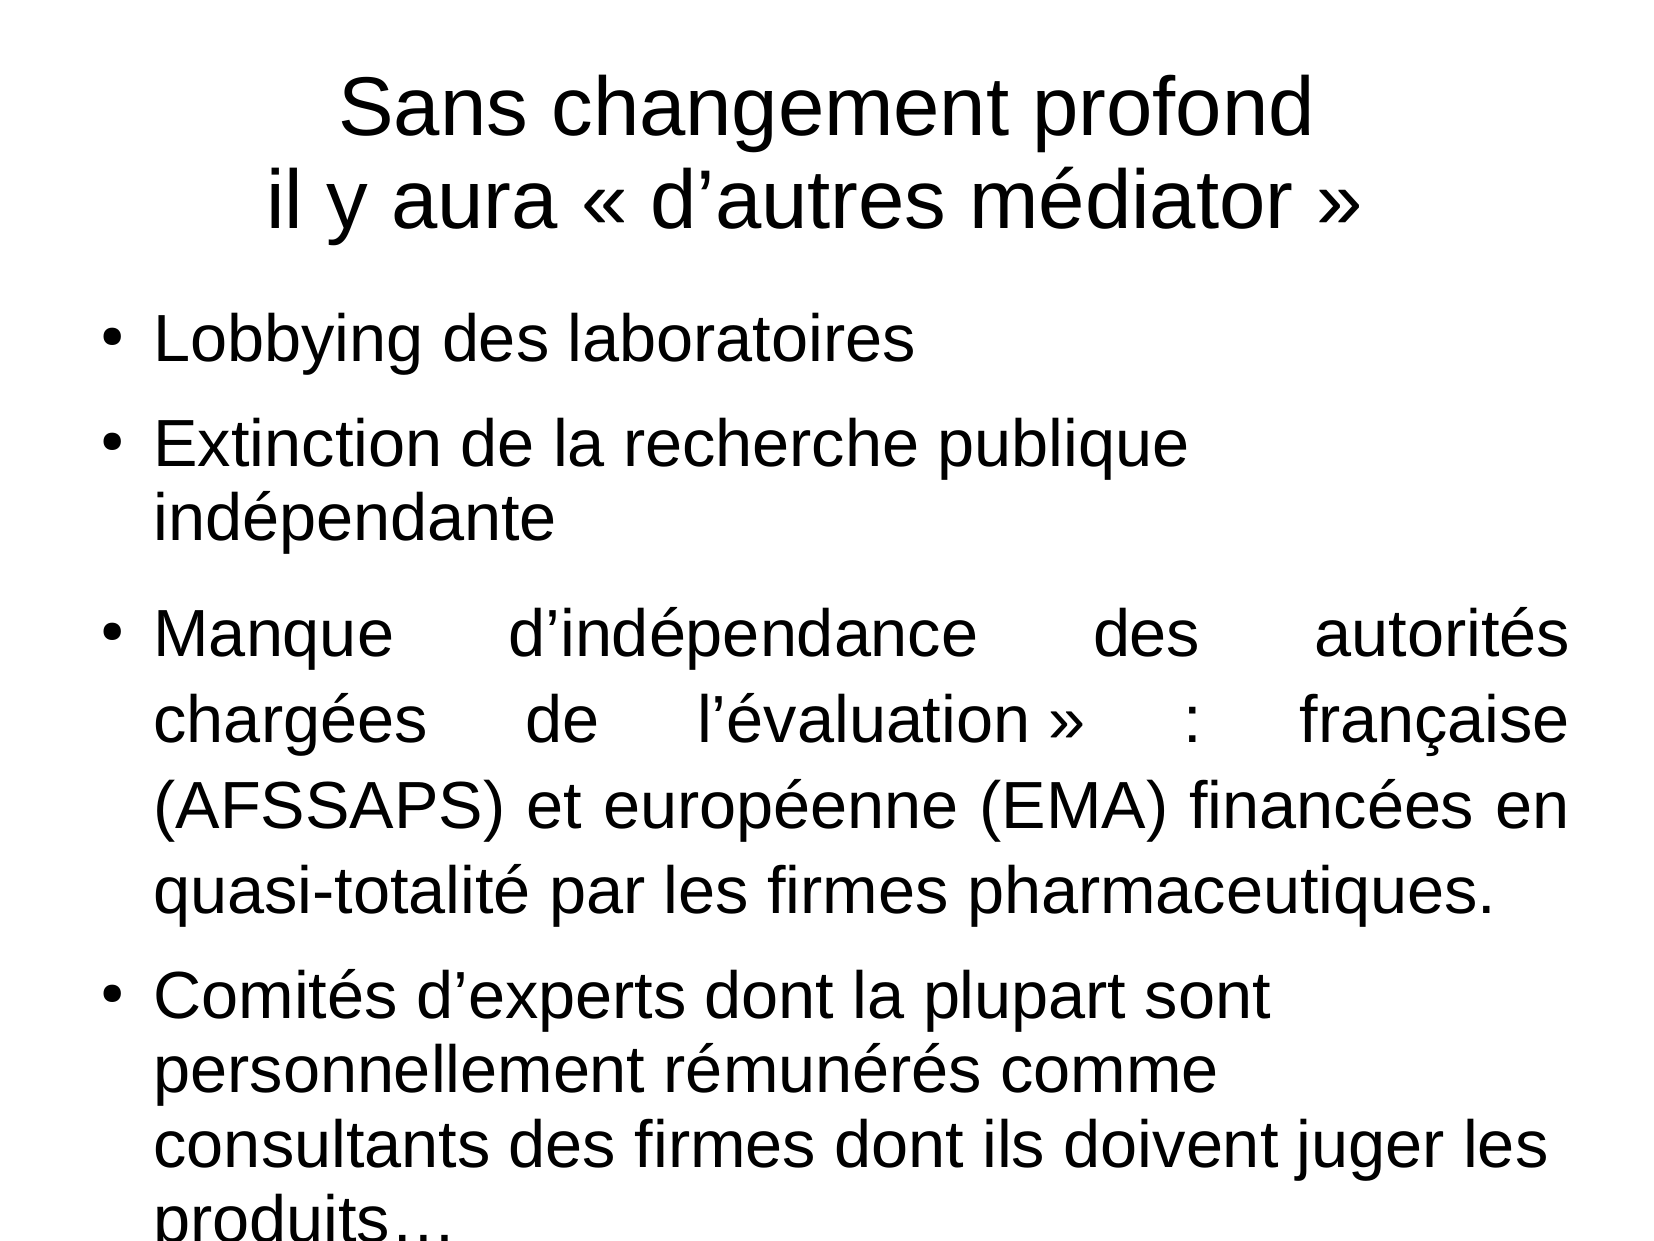

# Sans changement profond il y aura « d’autres médiator »
Lobbying des laboratoires
Extinction de la recherche publique indépendante
Manque d’indépendance des autorités chargées de l’évaluation » : française (AFSSAPS) et européenne (EMA) financées en quasi-totalité par les firmes pharmaceutiques.
Comités d’experts dont la plupart sont personnellement rémunérés comme consultants des firmes dont ils doivent juger les produits…